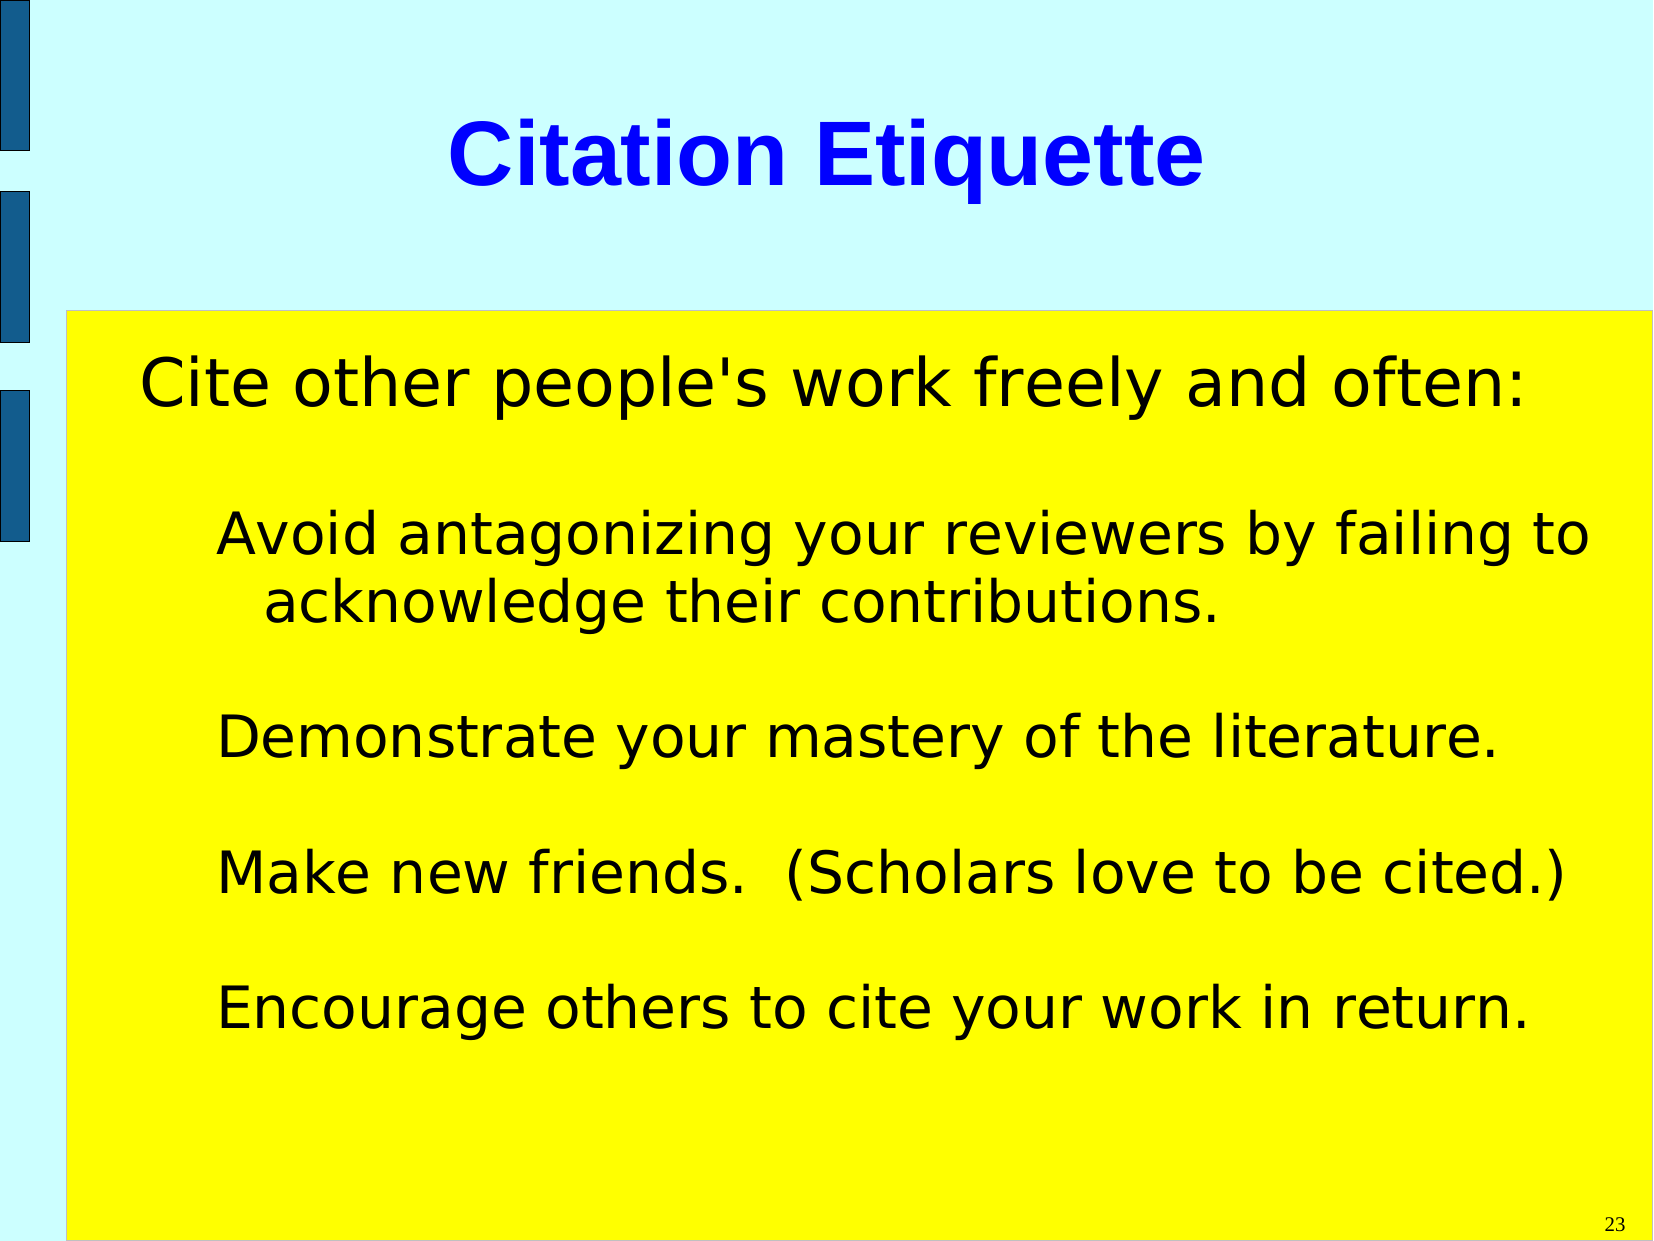

# Citation Etiquette
Cite other people's work freely and often:
Avoid antagonizing your reviewers by failing to acknowledge their contributions.
Demonstrate your mastery of the literature.
Make new friends. (Scholars love to be cited.)
Encourage others to cite your work in return.